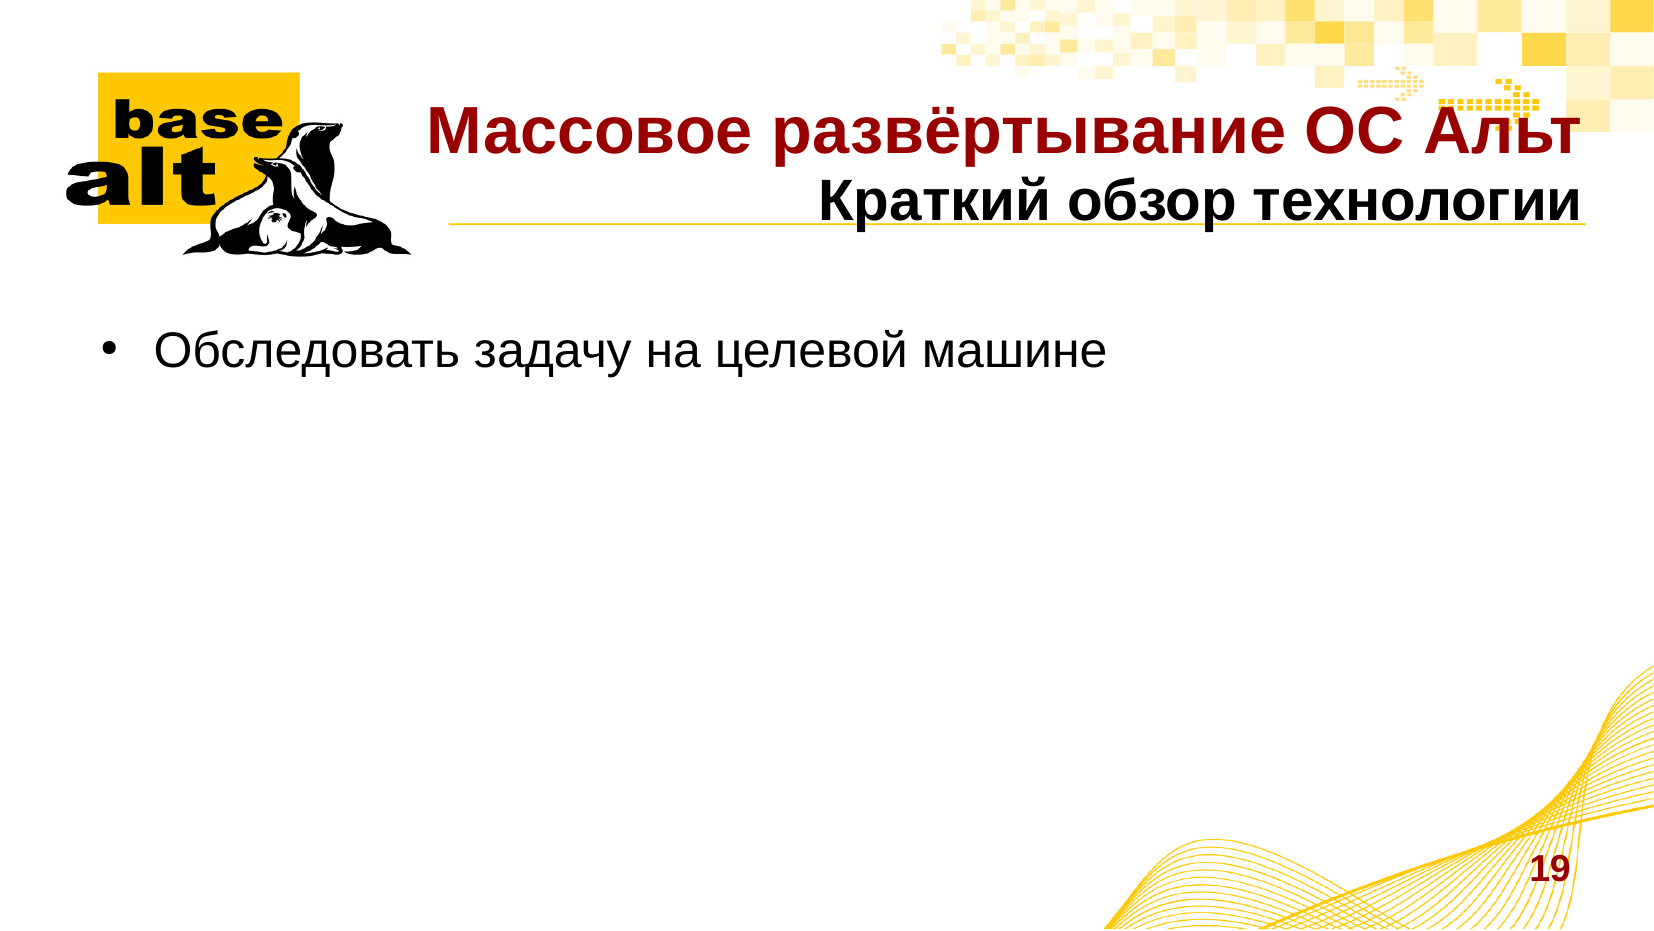

# Массовое развёртывание ОС Альт Краткий обзор технологии
Обследовать задачу на целевой машине
19